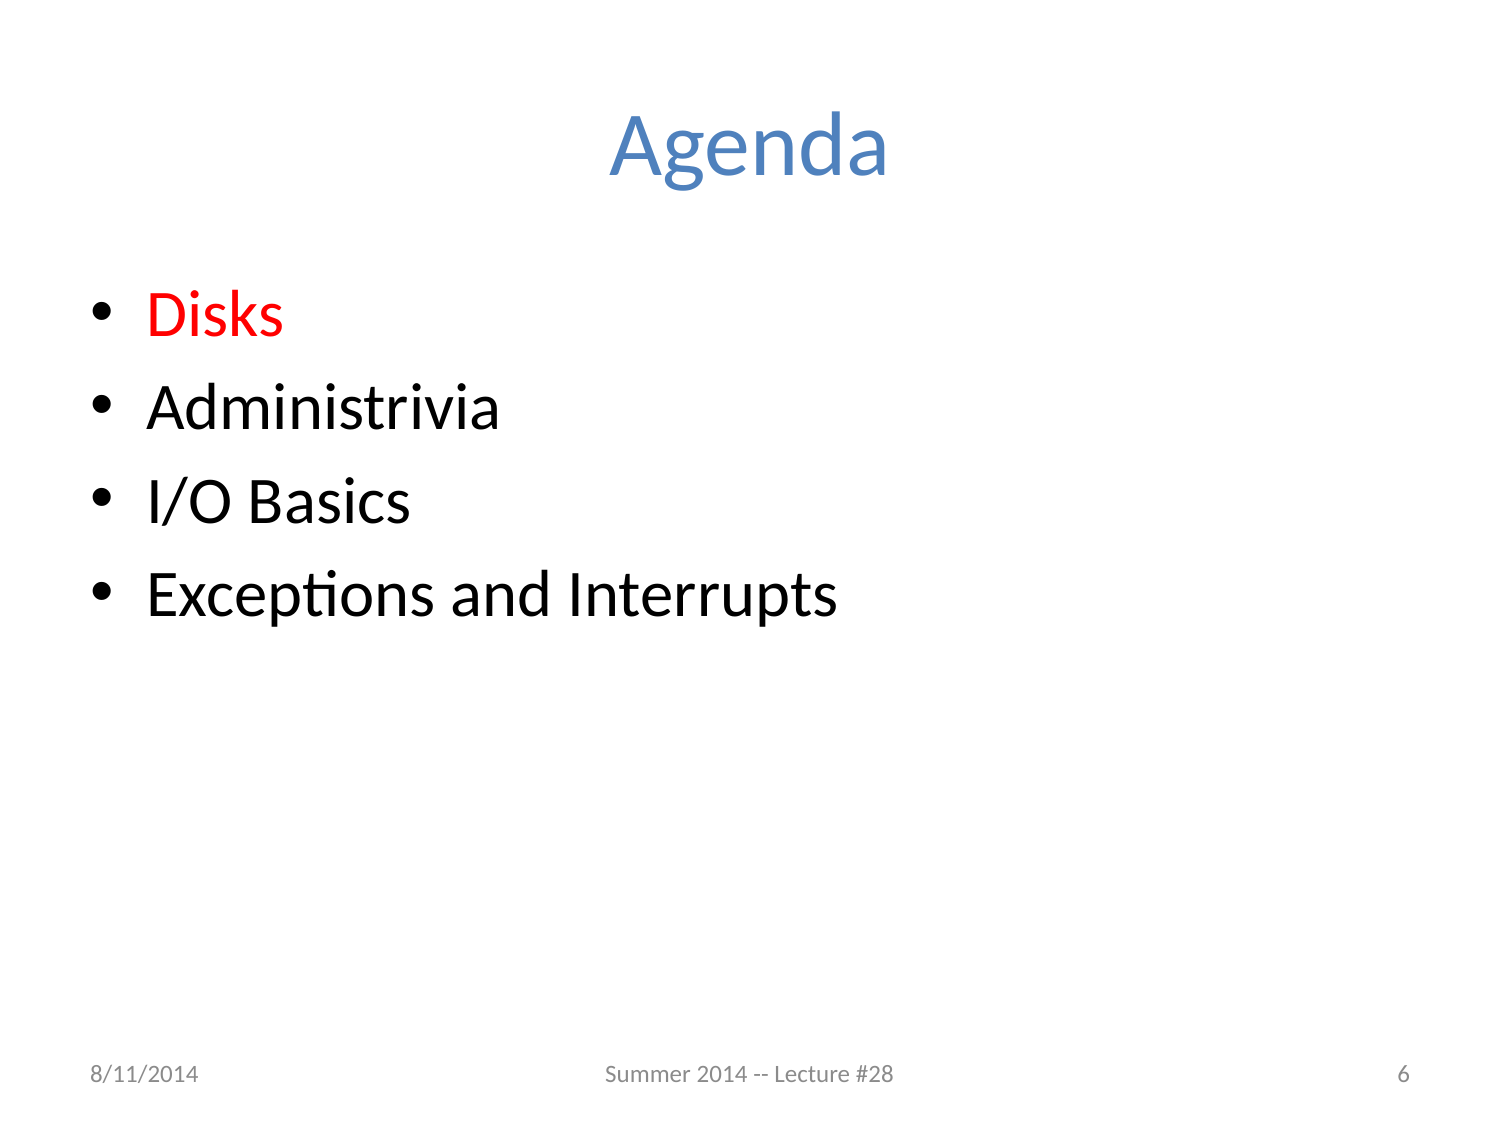

# Agenda
Disks
Administrivia
I/O Basics
Exceptions and Interrupts
8/11/2014
Summer 2014 -- Lecture #28
3